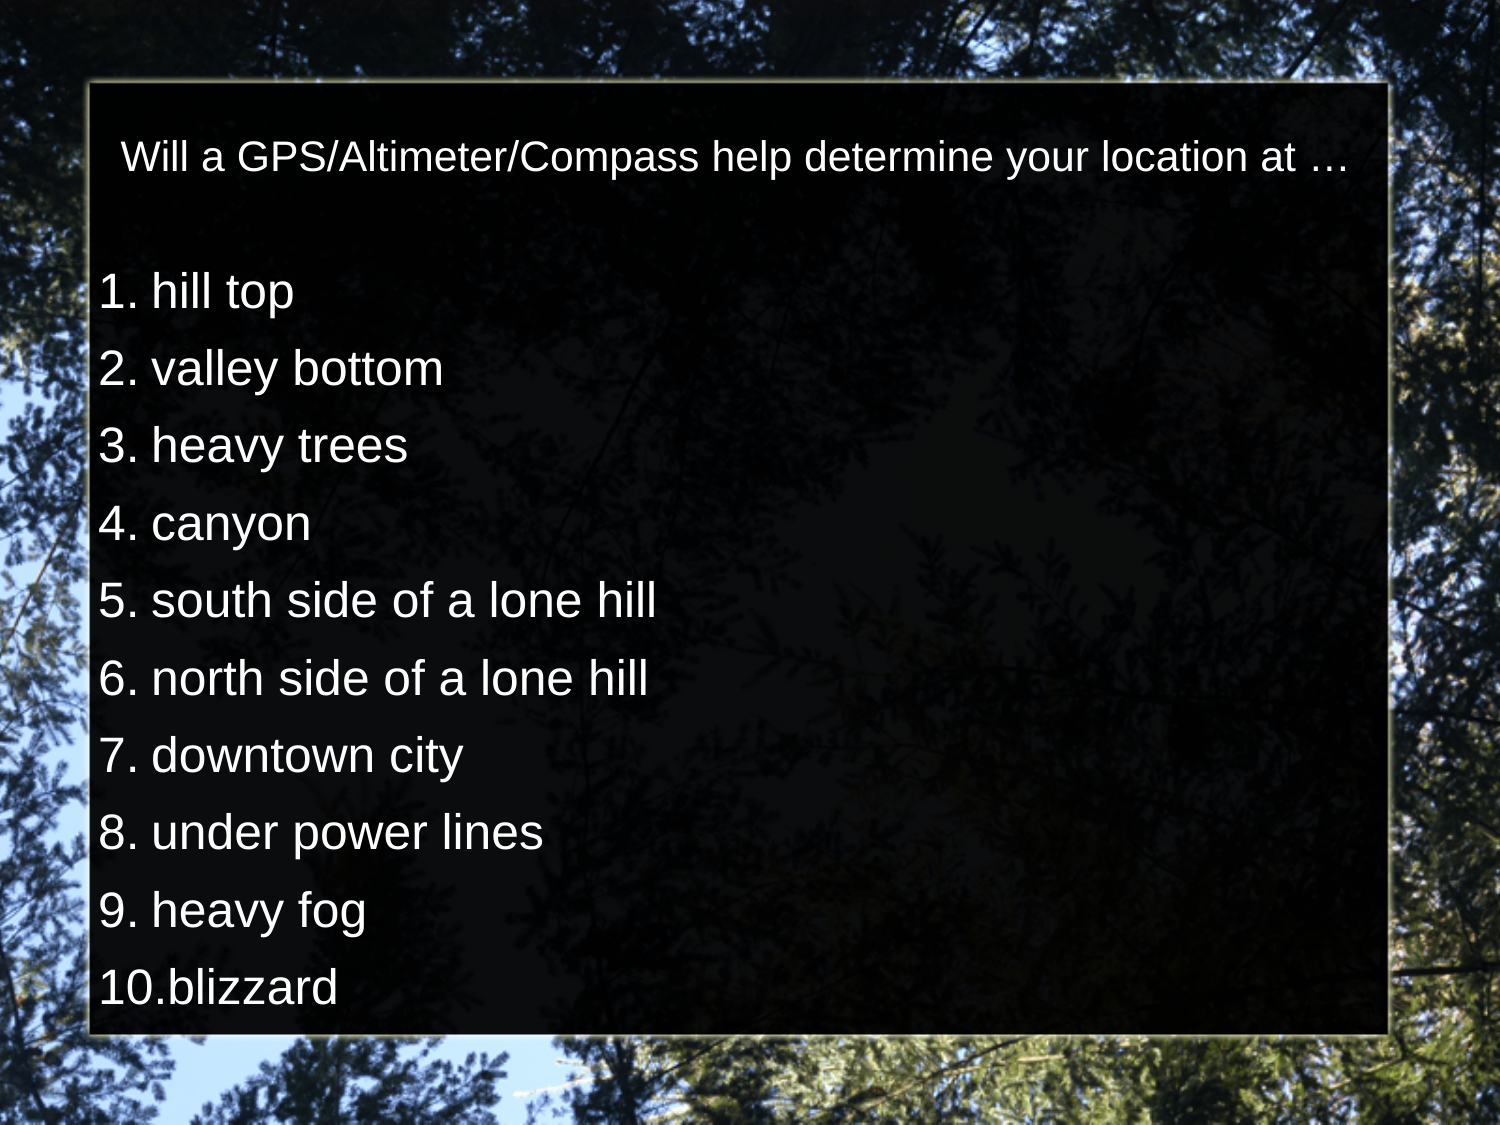

# Will a GPS/Altimeter/Compass help determine your location at …
hill top
valley bottom
heavy trees
canyon
south side of a lone hill
north side of a lone hill
downtown city
under power lines
heavy fog
blizzard